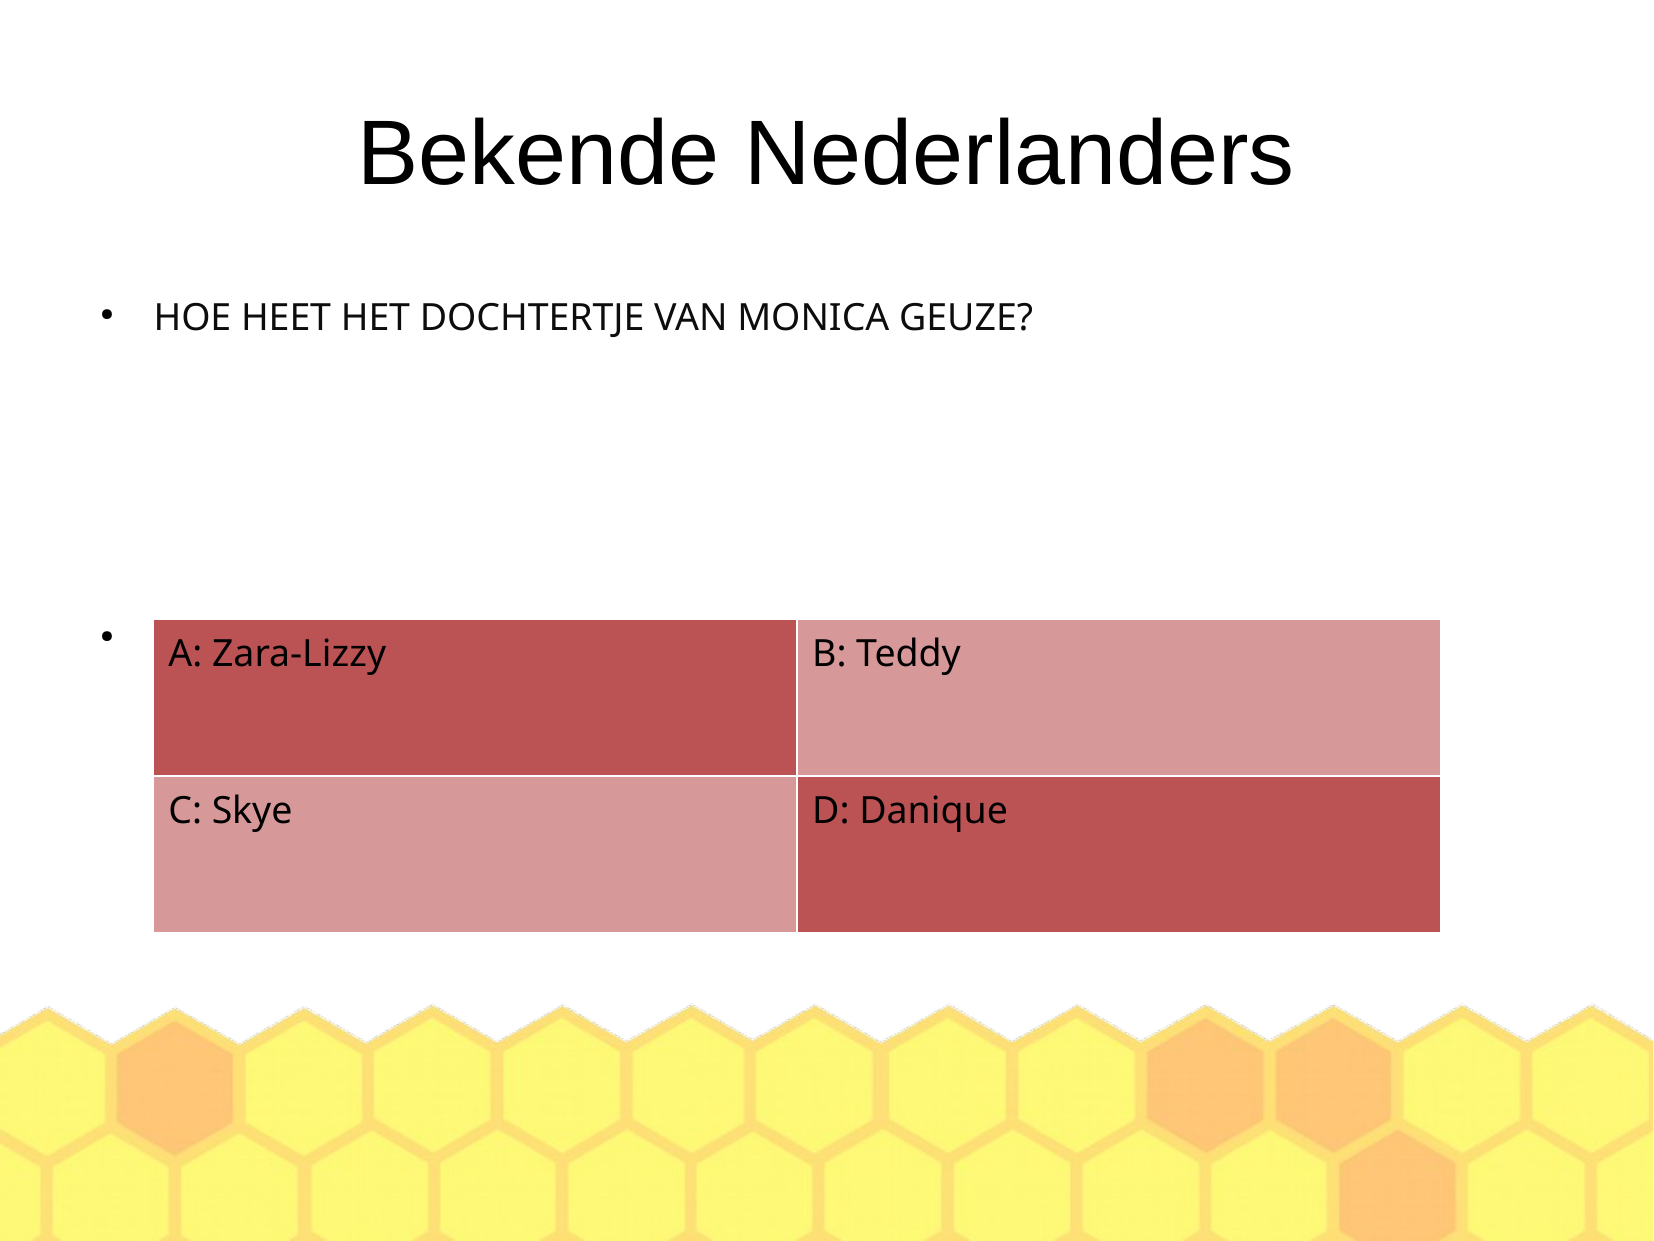

# Bekende Nederlanders
Hoe heet het dochtertje van monica geuze?
| A: Zara-Lizzy | B: Teddy |
| --- | --- |
| C: Skye | D: Danique |